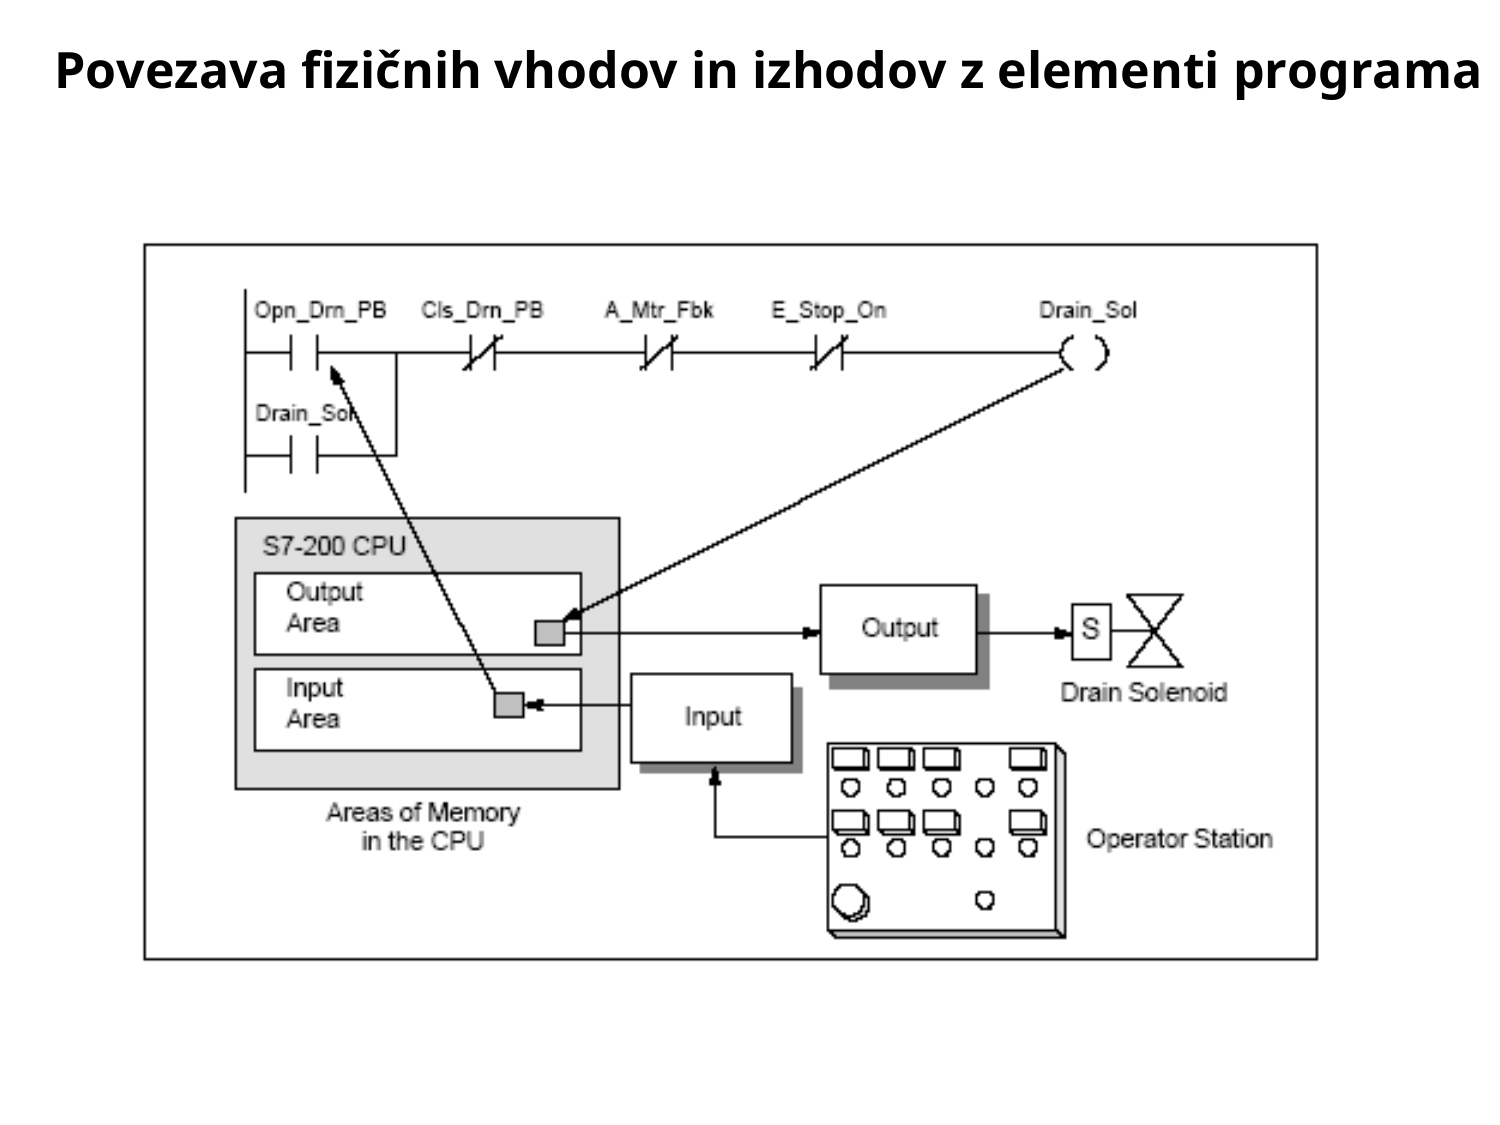

Povezava fizičnih vhodov in izhodov z elementi programa